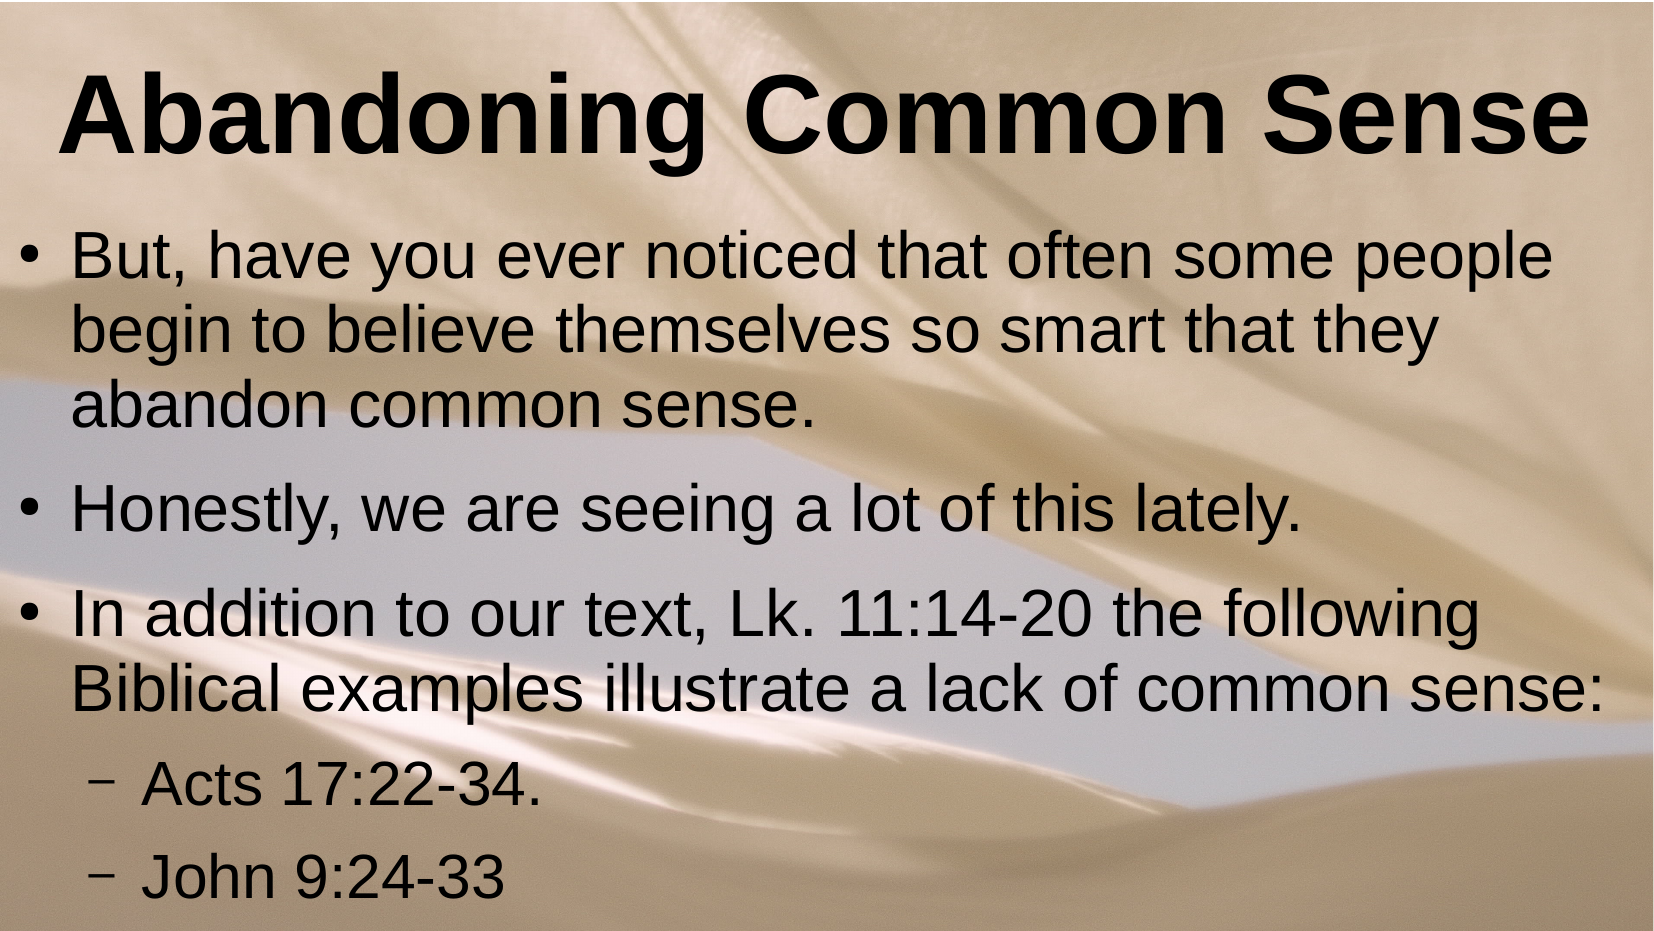

# Abandoning Common Sense
But, have you ever noticed that often some people begin to believe themselves so smart that they abandon common sense.
Honestly, we are seeing a lot of this lately.
In addition to our text, Lk. 11:14-20 the following Biblical examples illustrate a lack of common sense:
Acts 17:22-34.
John 9:24-33